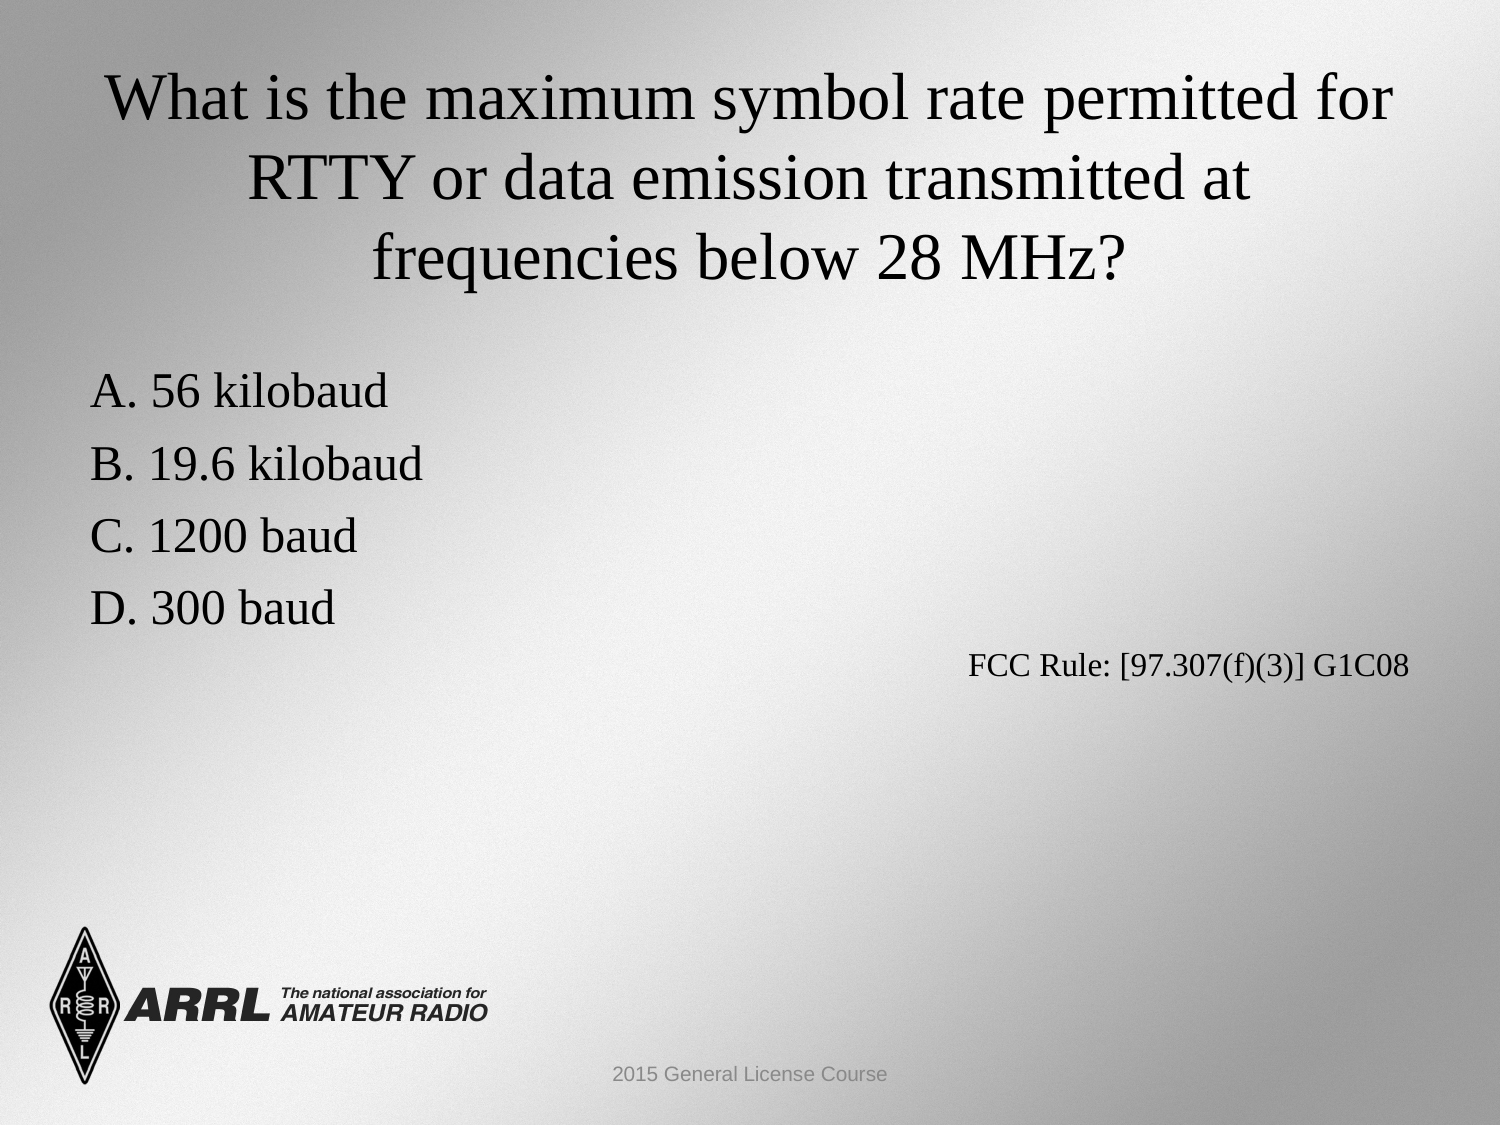

# What is the maximum symbol rate permitted for RTTY or data emission transmitted at frequencies below 28 MHz?
A. 56 kilobaud
B. 19.6 kilobaud
C. 1200 baud
D. 300 baud
FCC Rule: [97.307(f)(3)] G1C08
2015 General License Course